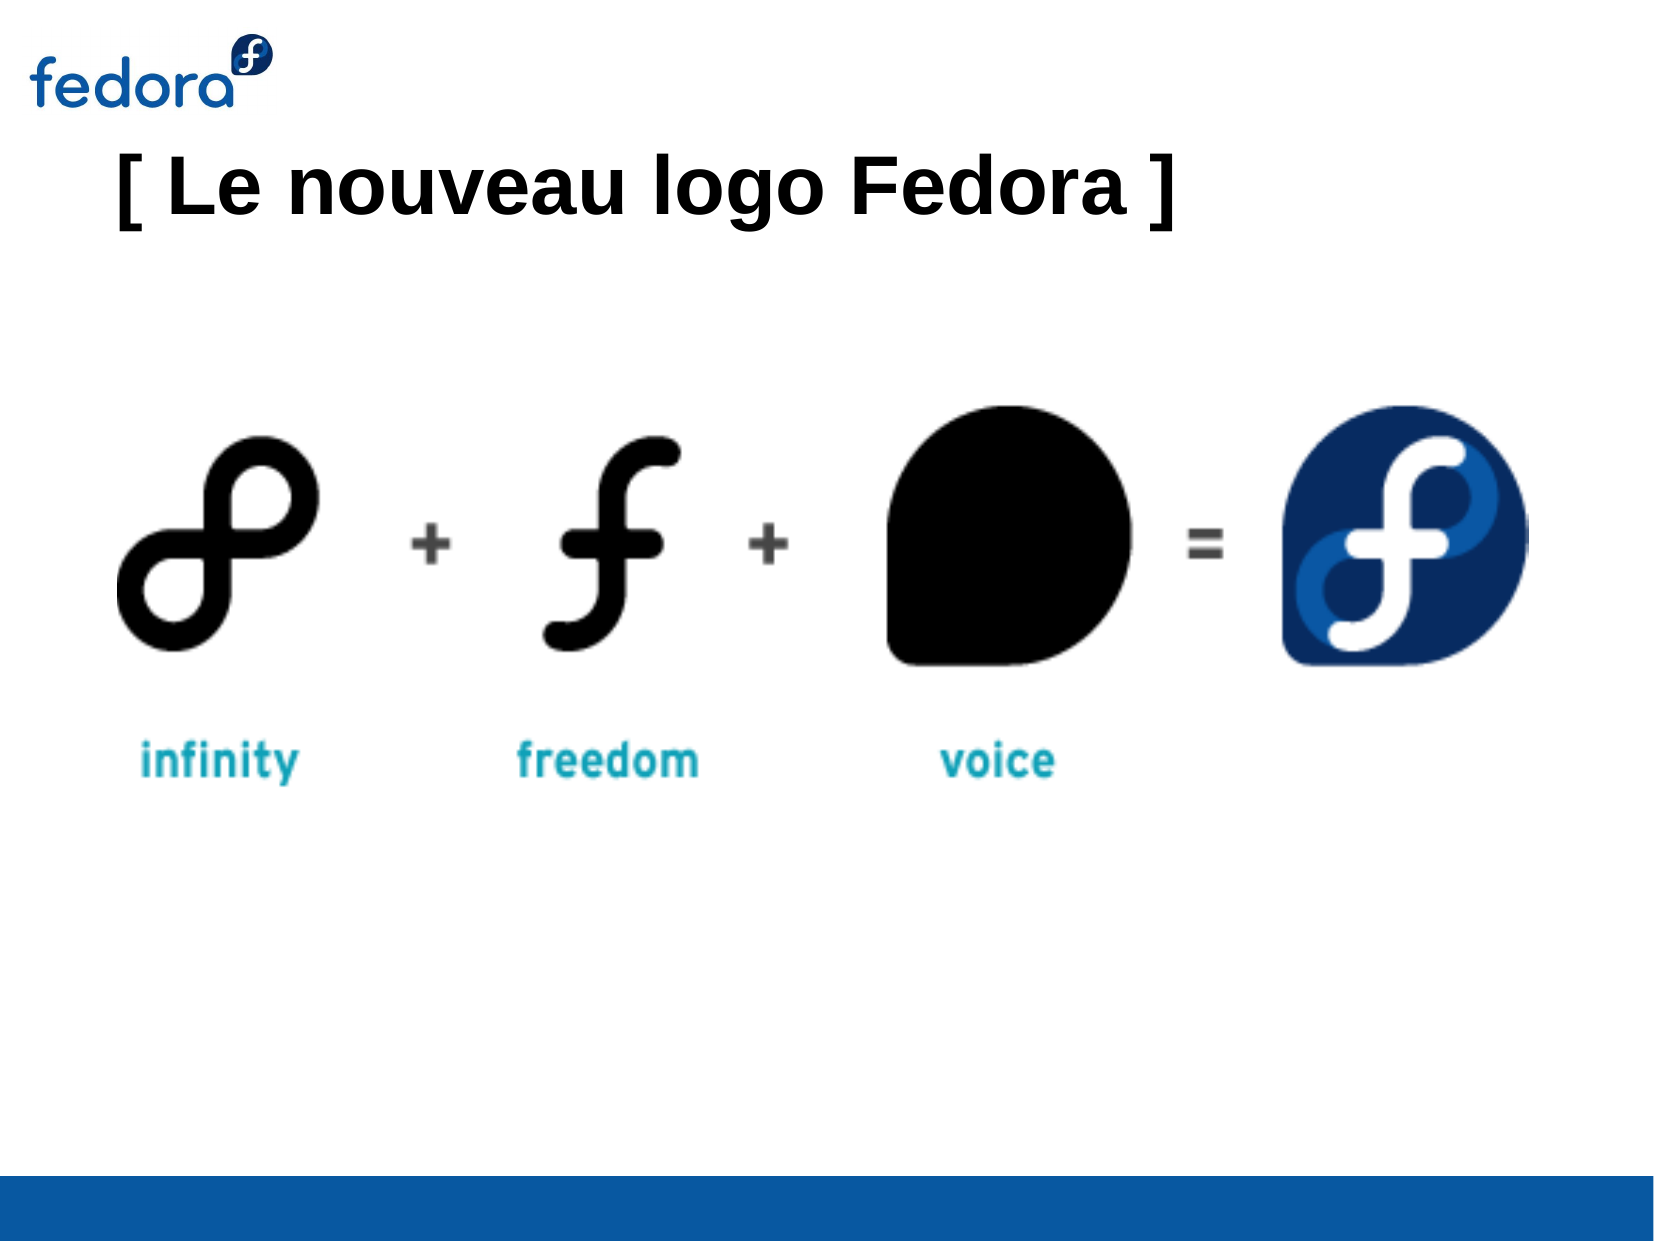

# [ Le nouveau logo Fedora ]